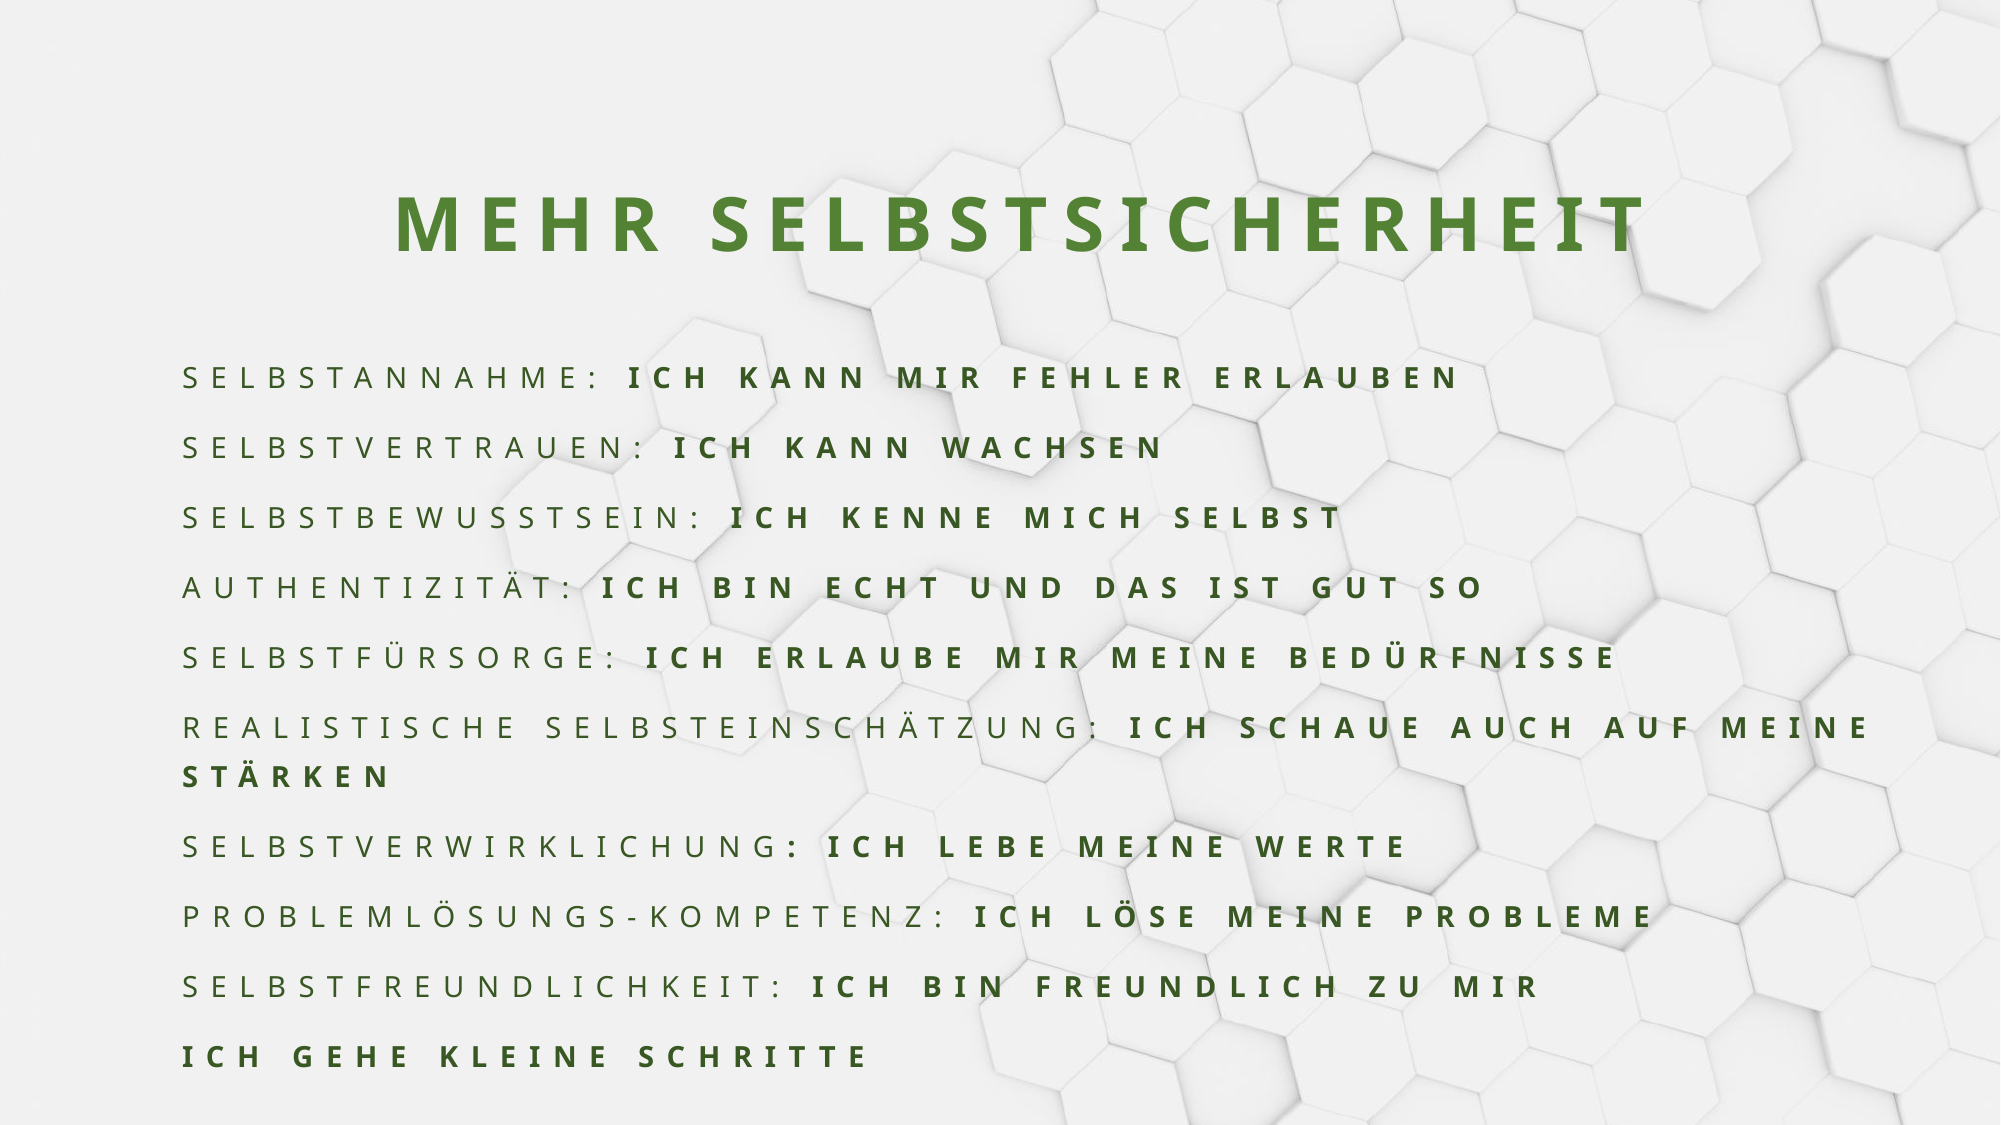

# Mehr selbstsicherheit
Selbstannahme: Ich kann mir fehler erlauben
Selbstvertrauen: Ich kann wachsen
Selbstbewusstsein: ich kenne mich selbst
Authentizität: ich bin echt und das ist gut so
Selbstfürsorge: Ich erlaube mir meine Bedürfnisse
Realistische selbsteinschätzung: ich schaue auch auf meine stärken
Selbstverwirklichung: Ich lebe meine werte
Problemlösungs-kompetenz: Ich löse meine Probleme
Selbstfreundlichkeit: Ich bin freundlich zu mir
Ich gehe kleine schritte